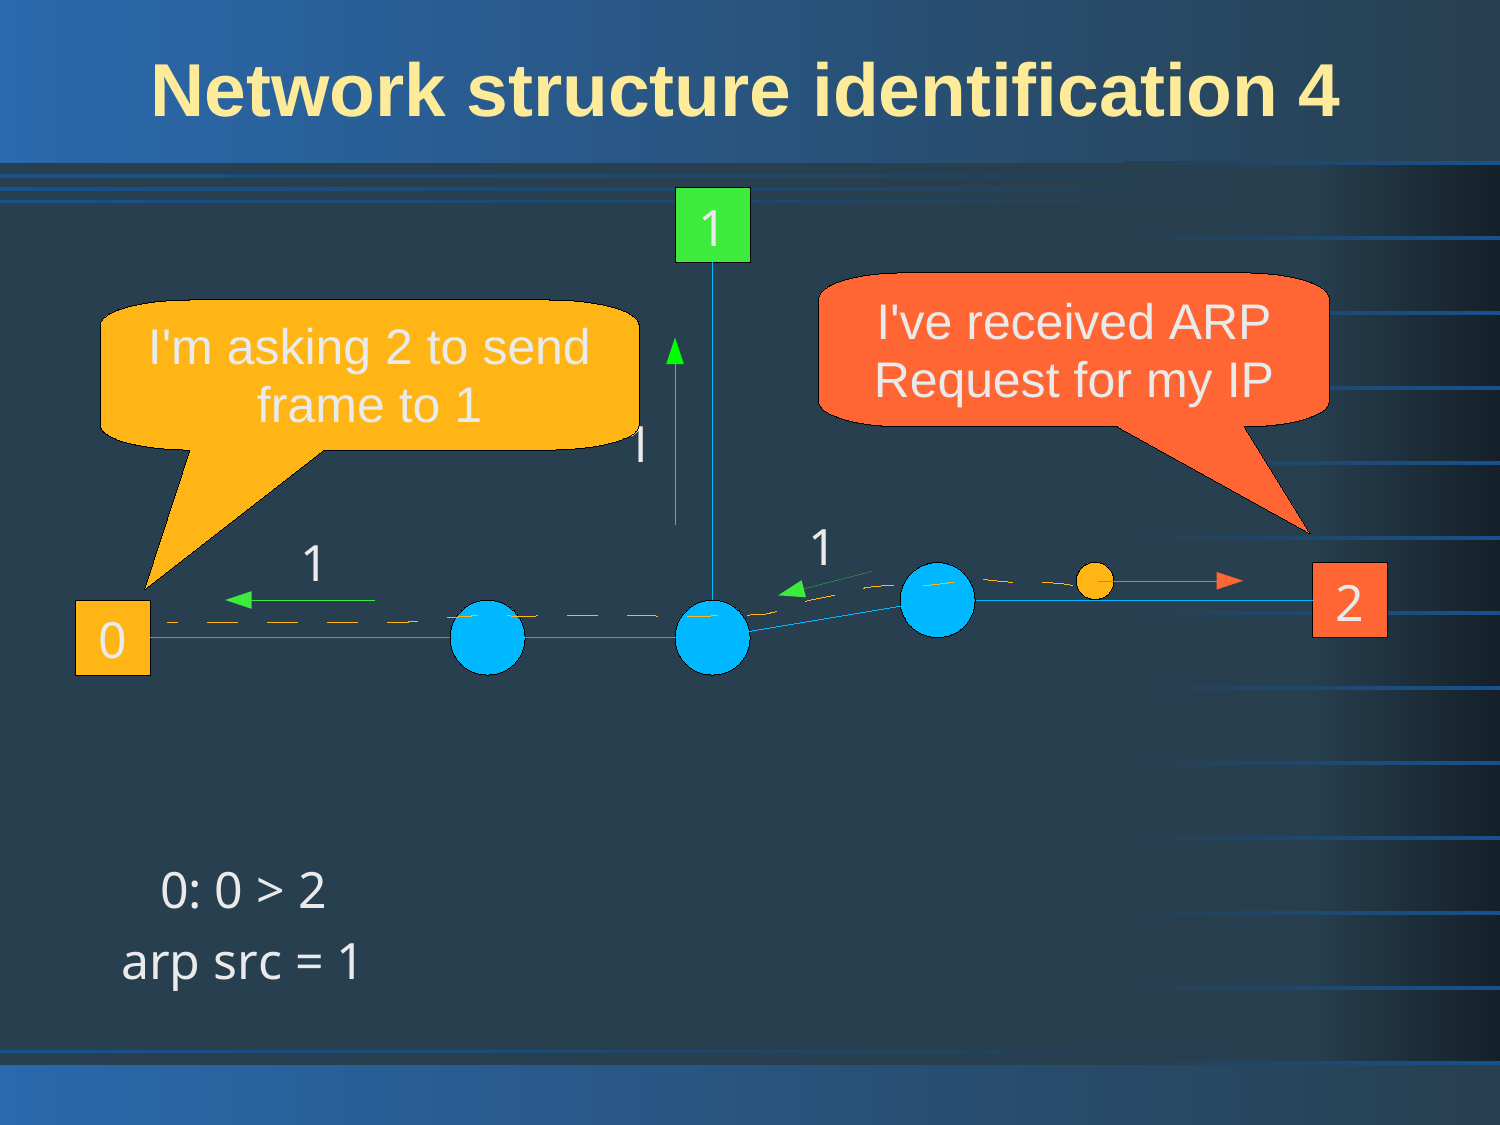

# Network structure identification 4
1
I've received ARP Request for my IP
I'm asking 2 to send frame to 1
1
1
1
2
0
0: 0 > 2
arp src = 1